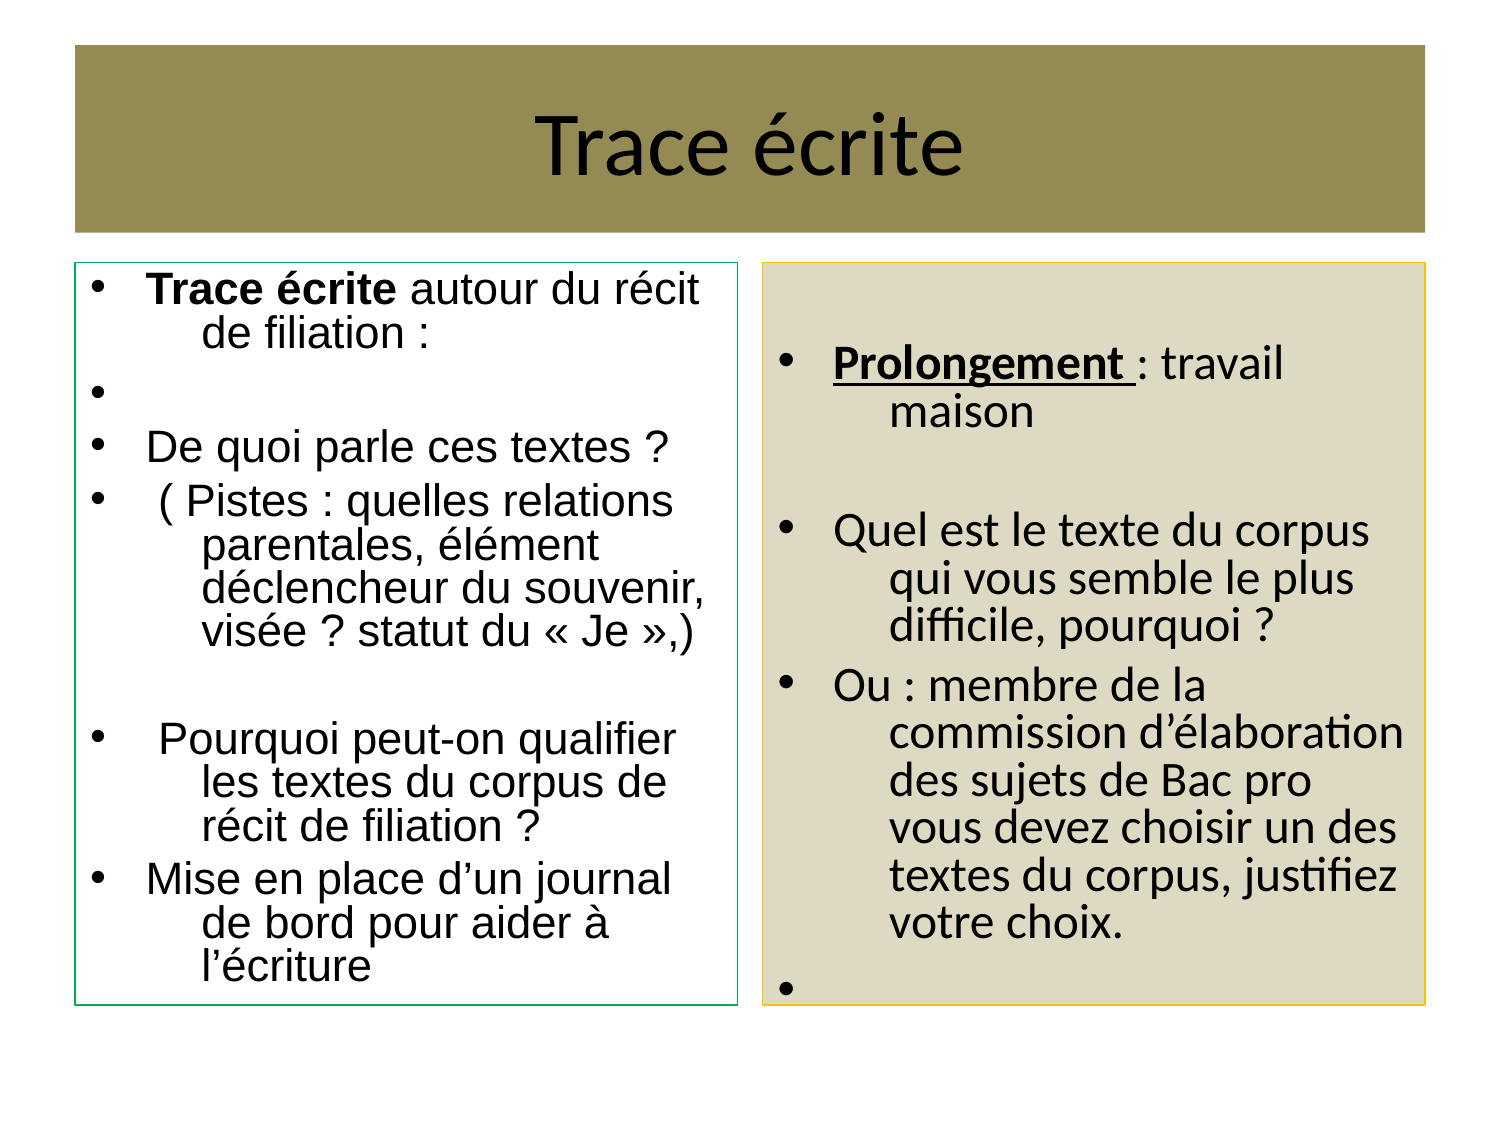

# Trace écrite
Trace écrite autour du récit de filiation :
De quoi parle ces textes ?
 ( Pistes : quelles relations parentales, élément déclencheur du souvenir, visée ? statut du « Je »,)
 Pourquoi peut-on qualifier les textes du corpus de récit de filiation ?
Mise en place d’un journal de bord pour aider à l’écriture
Prolongement : travail maison
Quel est le texte du corpus qui vous semble le plus difficile, pourquoi ?
Ou : membre de la commission d’élaboration des sujets de Bac pro vous devez choisir un des textes du corpus, justifiez votre choix.